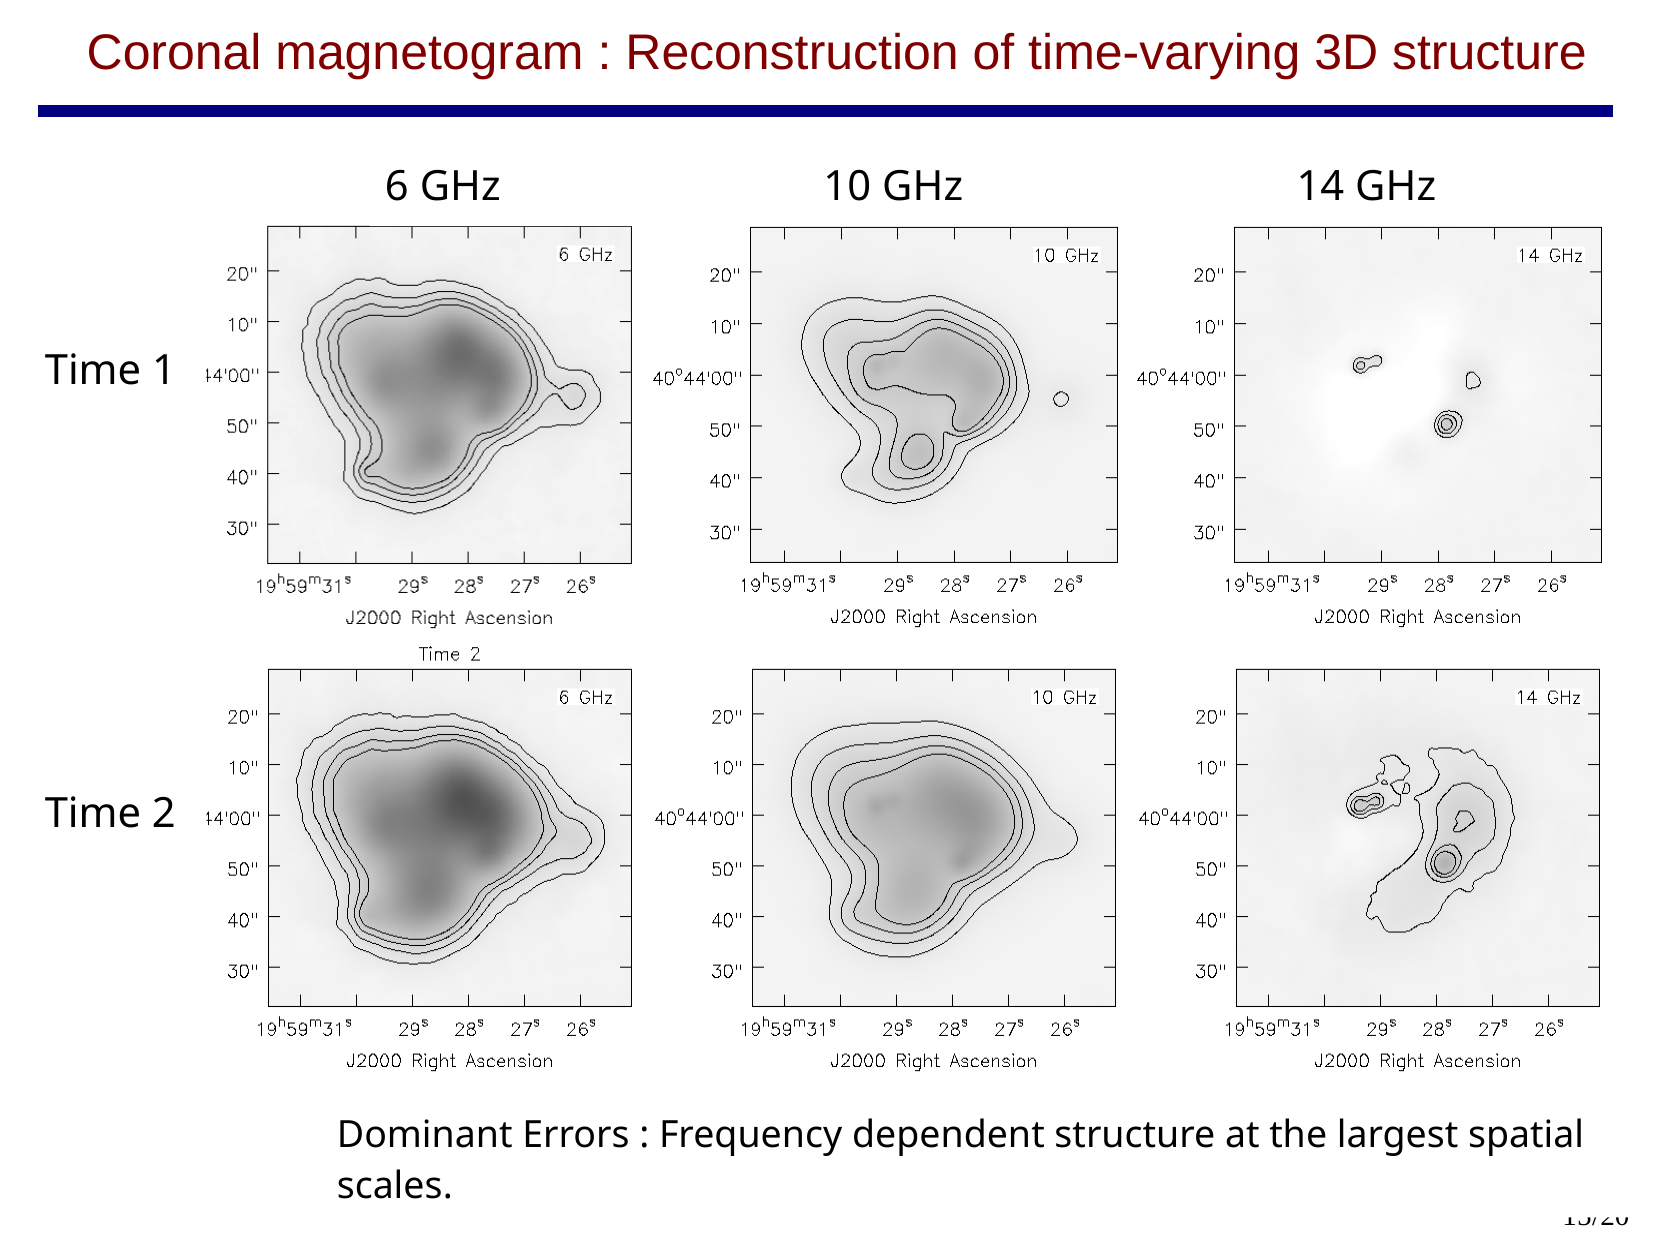

# Coronal magnetogram : Reconstruction of time-varying 3D structure
6 GHz 10 GHz 14 GHz
Time 1
Time 2
Dominant Errors : Frequency dependent structure at the largest spatial scales.
15